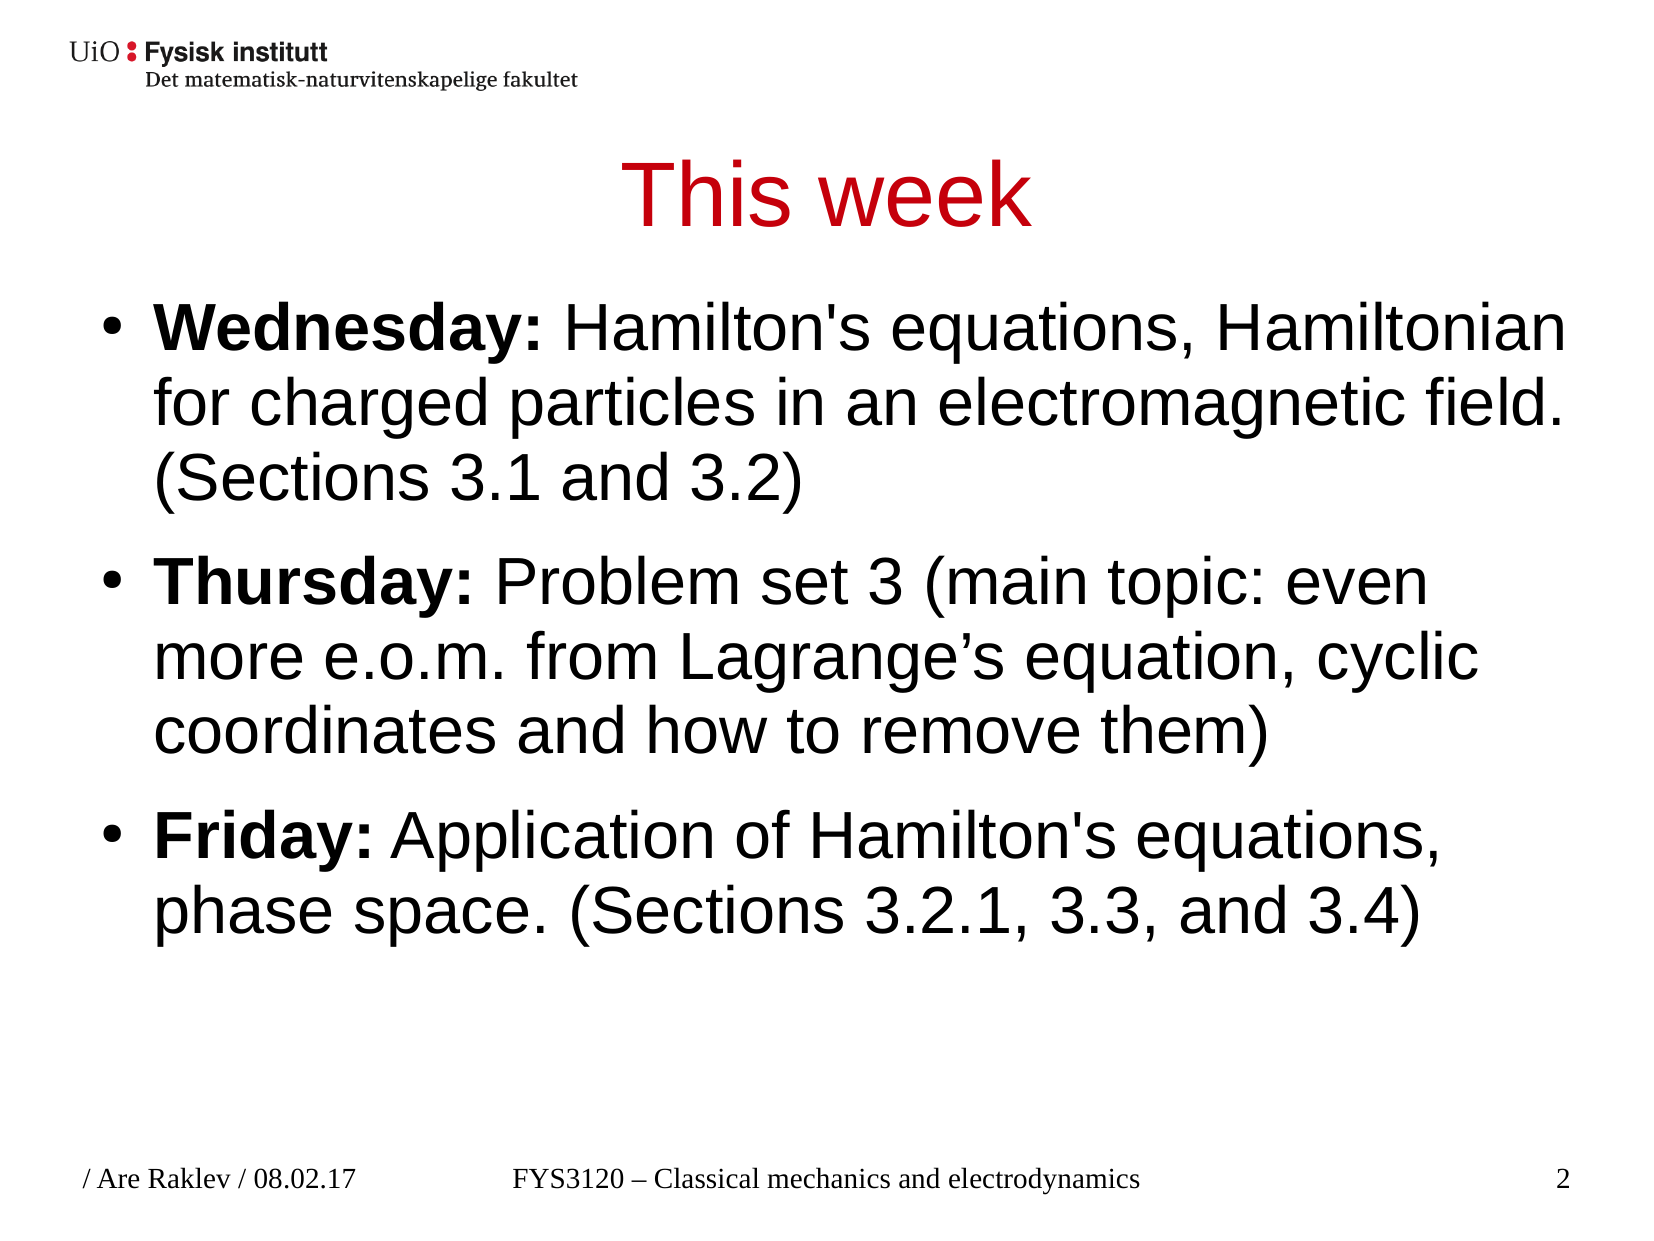

# This week
Wednesday: Hamilton's equations, Hamiltonian for charged particles in an electromagnetic field. (Sections 3.1 and 3.2)
Thursday: Problem set 3 (main topic: even more e.o.m. from Lagrange’s equation, cyclic coordinates and how to remove them)
Friday: Application of Hamilton's equations, phase space. (Sections 3.2.1, 3.3, and 3.4)
/ Are Raklev / 08.02.17
FYS3120 – Classical mechanics and electrodynamics
2